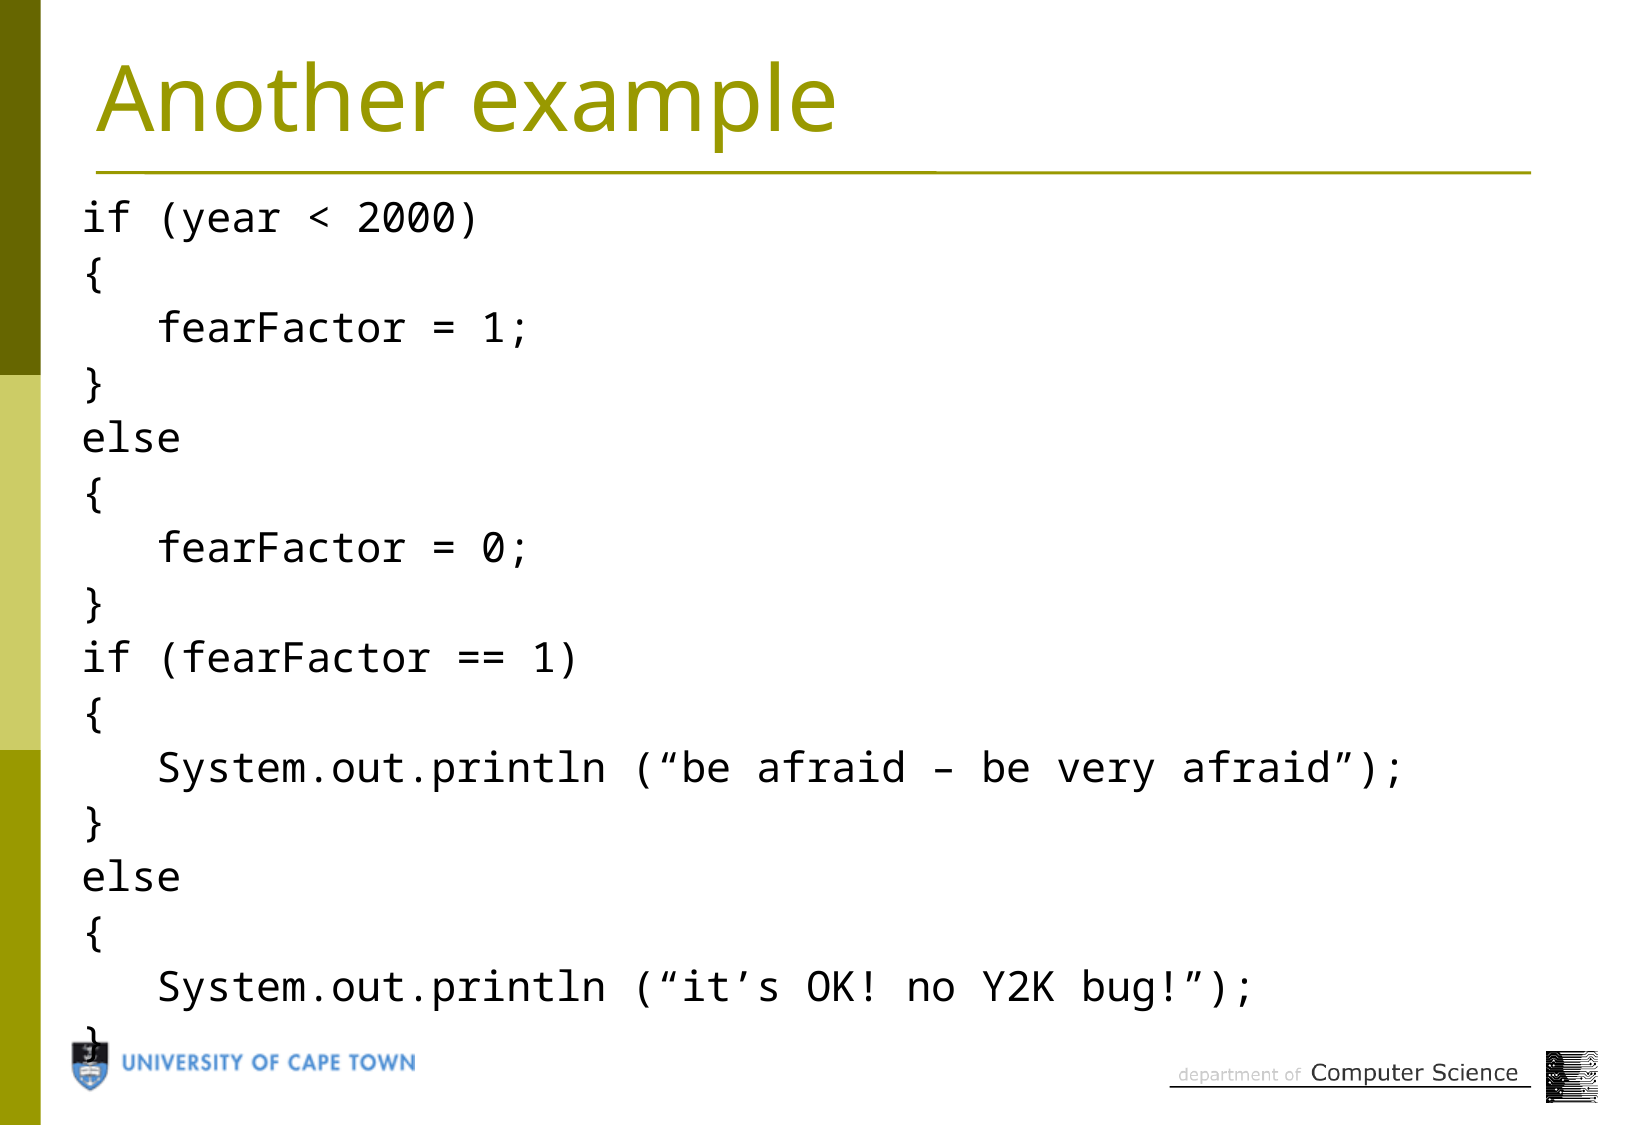

# Another example
if (year < 2000)
{
 fearFactor = 1;
}
else
{
 fearFactor = 0;
}
if (fearFactor == 1)
{
 System.out.println (“be afraid – be very afraid”);
}
else
{
 System.out.println (“it’s OK! no Y2K bug!”);
}